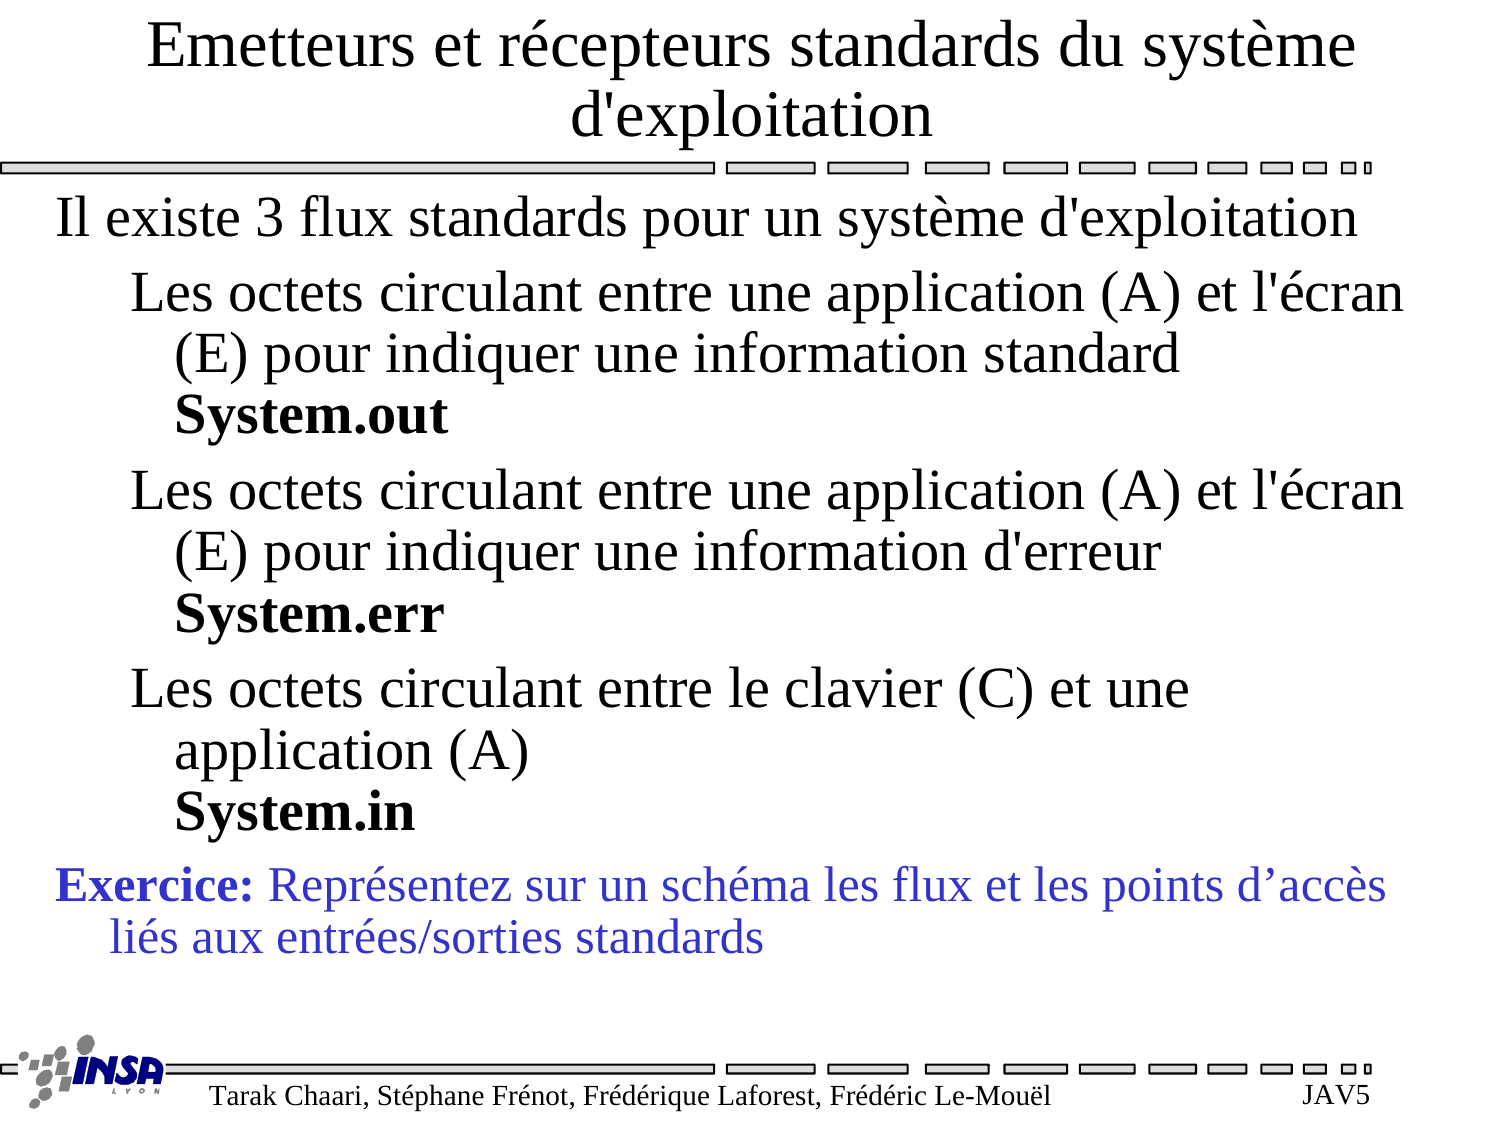

# Emetteurs et récepteurs standards du système d'exploitation
Il existe 3 flux standards pour un système d'exploitation
Les octets circulant entre une application (A) et l'écran (E) pour indiquer une information standard System.out
Les octets circulant entre une application (A) et l'écran (E) pour indiquer une information d'erreur System.err
Les octets circulant entre le clavier (C) et une application (A) System.in
Exercice: Représentez sur un schéma les flux et les points d’accès liés aux entrées/sorties standards